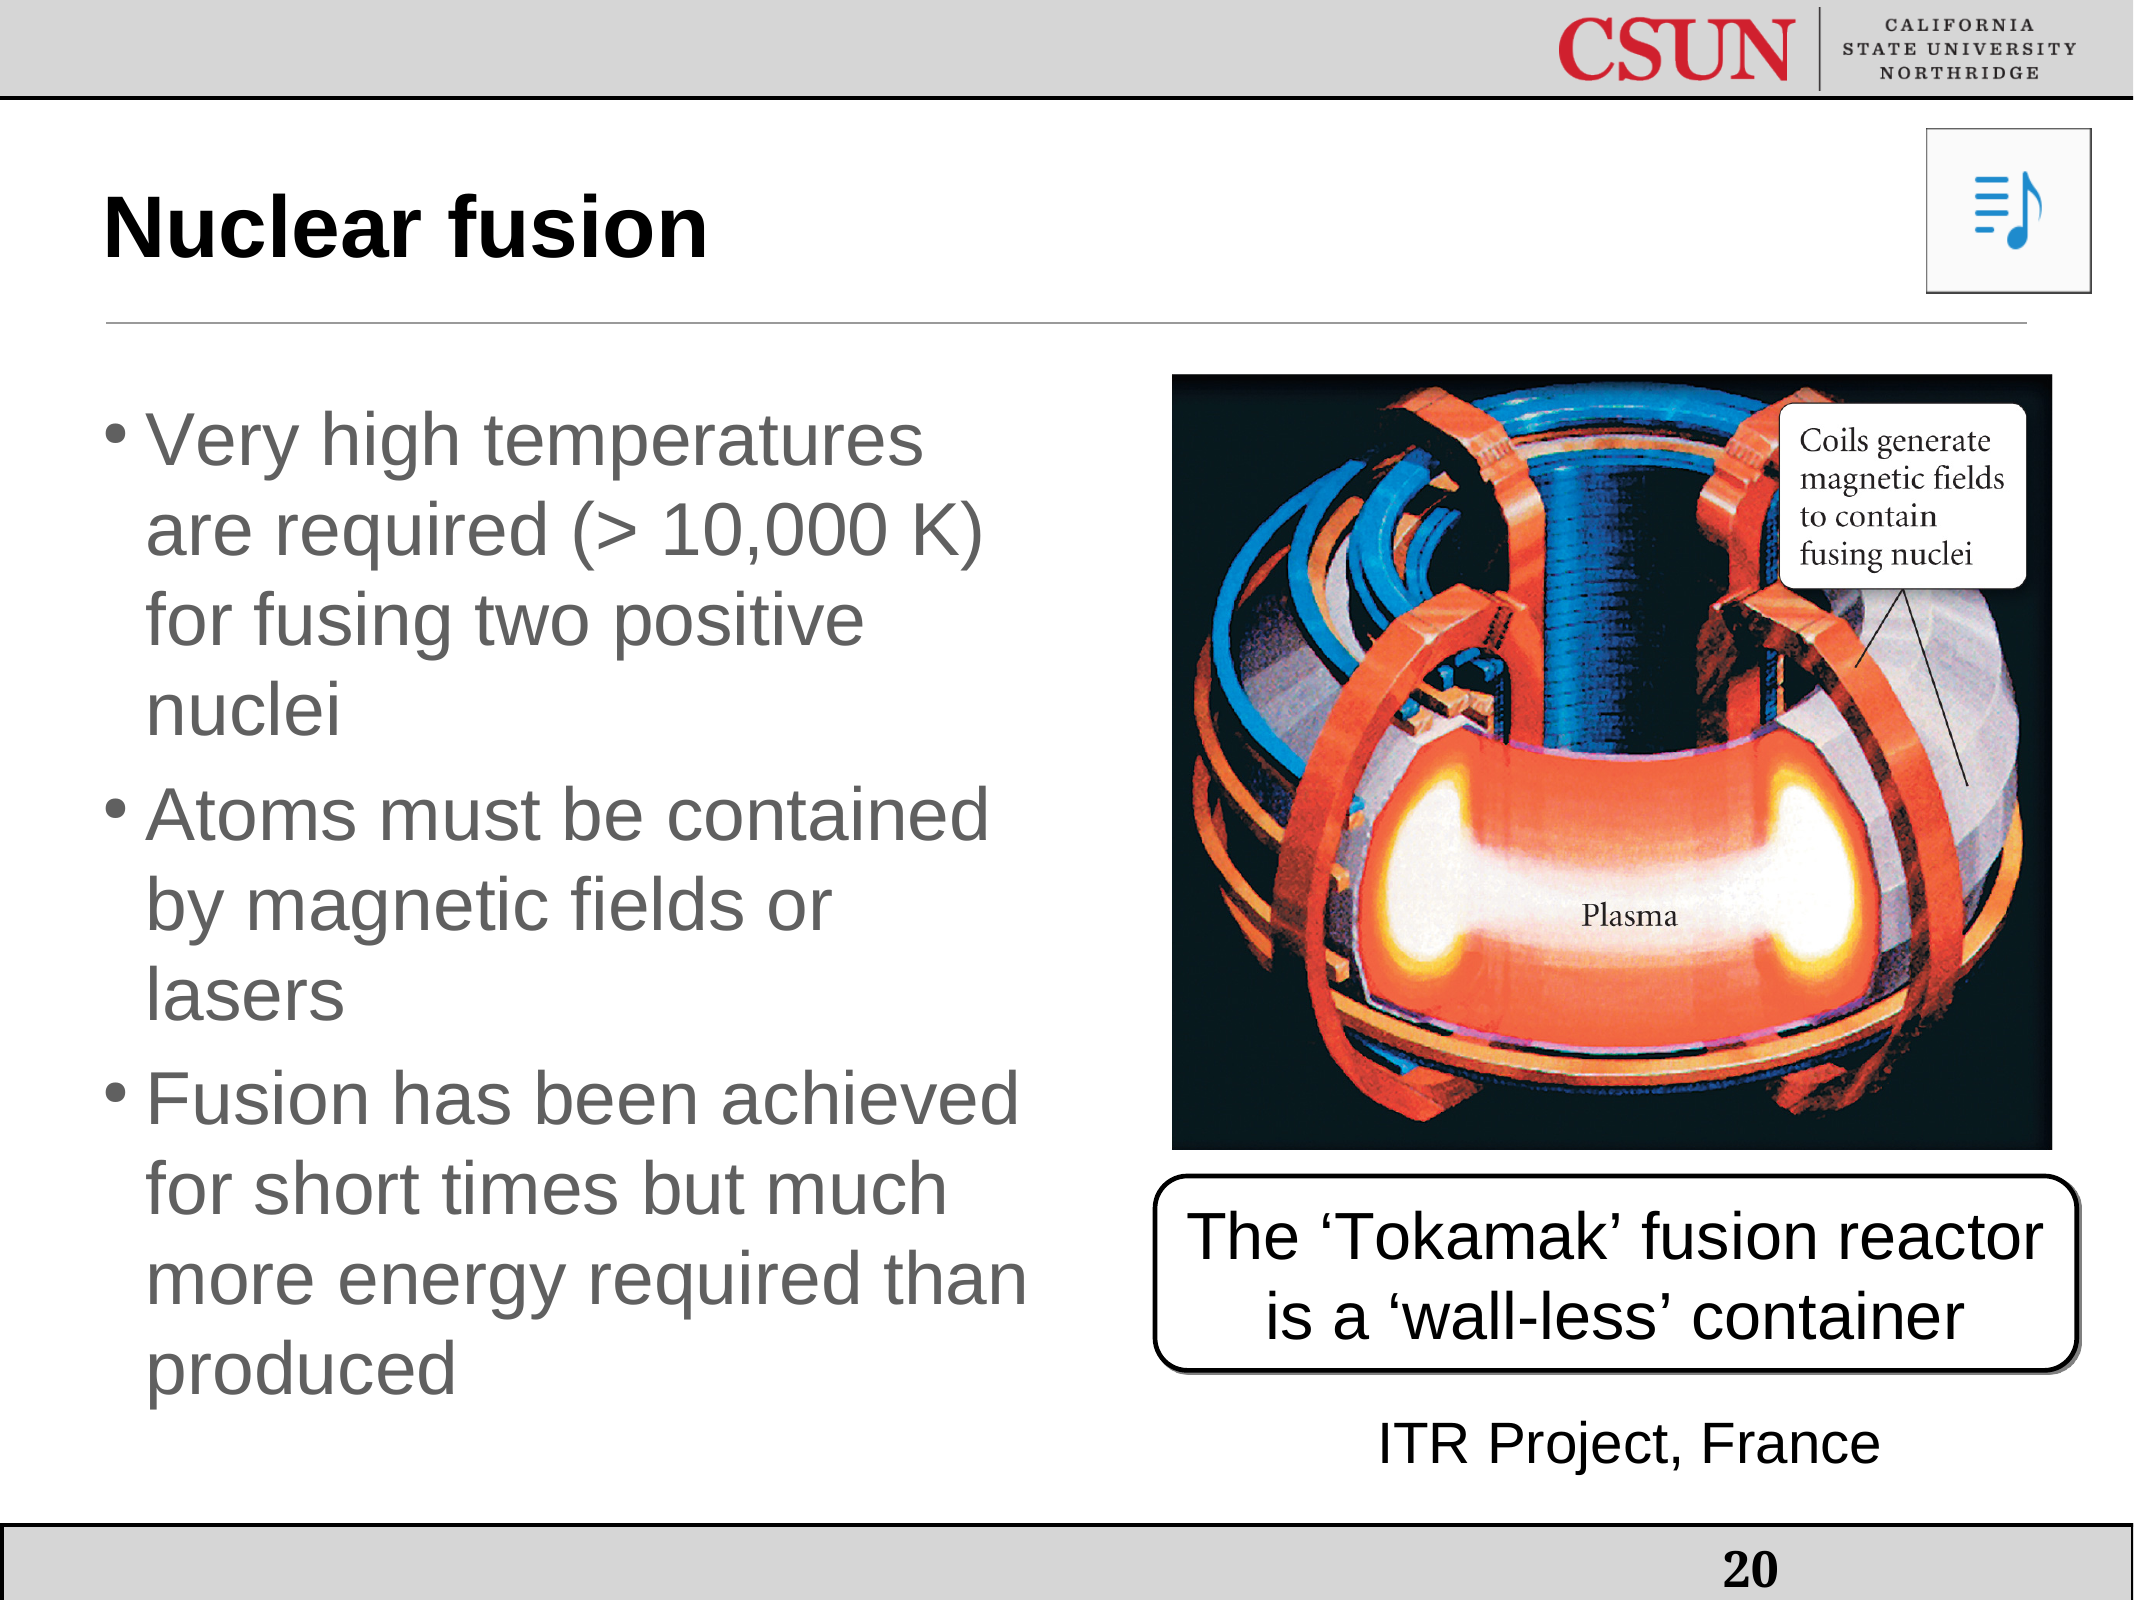

# Nuclear fusion
Very high temperatures are required (> 10,000 K) for fusing two positive nuclei
Atoms must be contained by magnetic fields or lasers
Fusion has been achieved for short times but much more energy required than produced
The ‘Tokamak’ fusion reactor is a ‘wall-less’ container
ITR Project, France
20